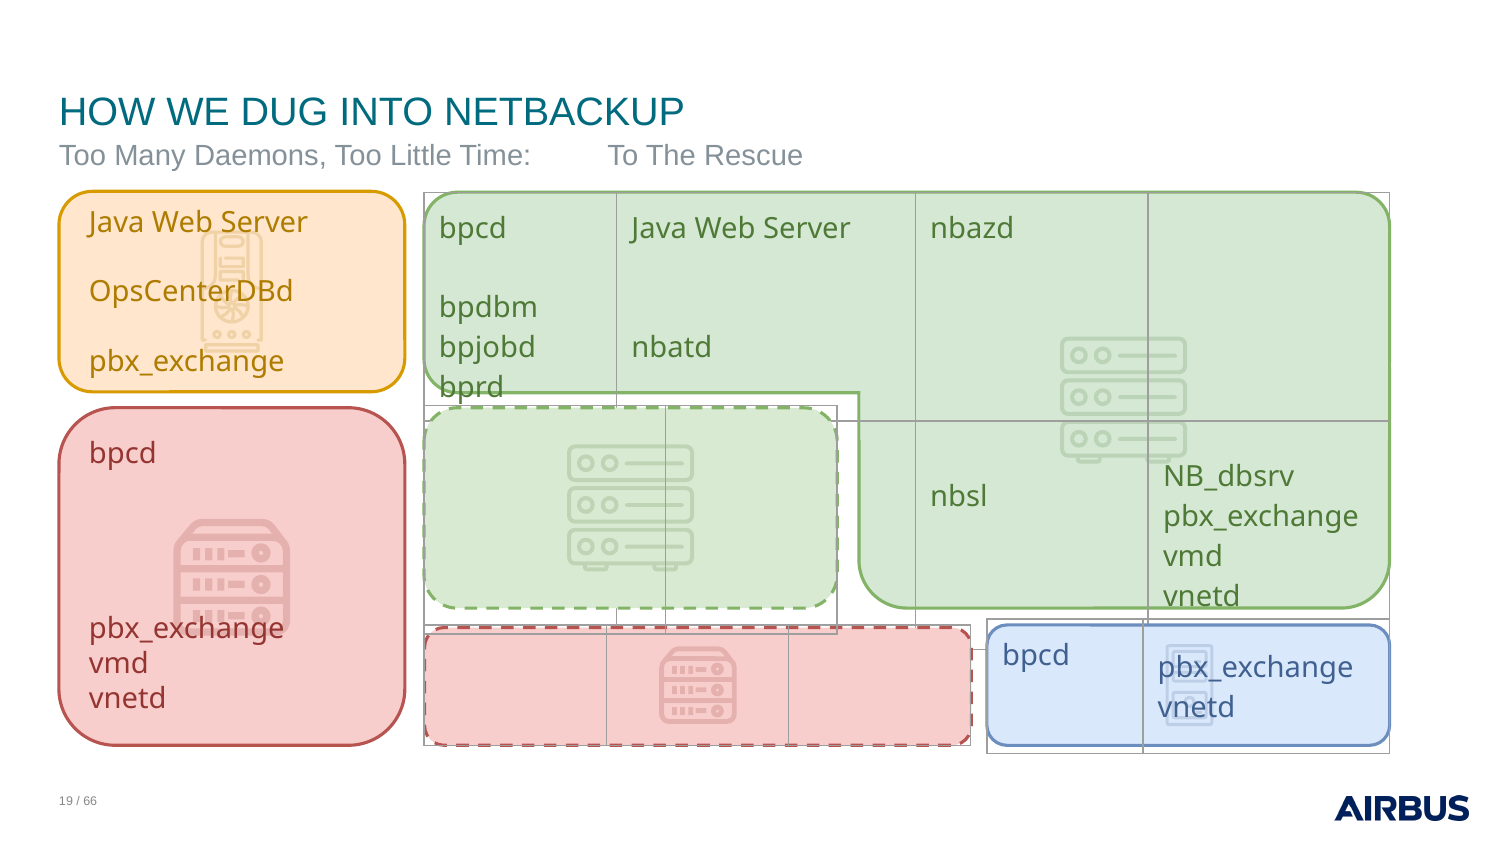

# HOW WE DUG INTO NETBACKUP Too Many Daemons, Too Little Time: $ ss To The Rescue
Java Web Server
OpsCenterDBd
pbx_exchange
| bpcd bpdbm bpjobd bprd | Java Web Server nbatd | nbazd | |
| --- | --- | --- | --- |
| | | nbsl | NB\_dbsrv pbx\_exchange vmd vnetd |
bpcd
pbx_exchange
vmd
vnetd
| | |
| --- | --- |
| bpcd | pbx\_exchange vnetd |
| --- | --- |
| | | |
| --- | --- | --- |